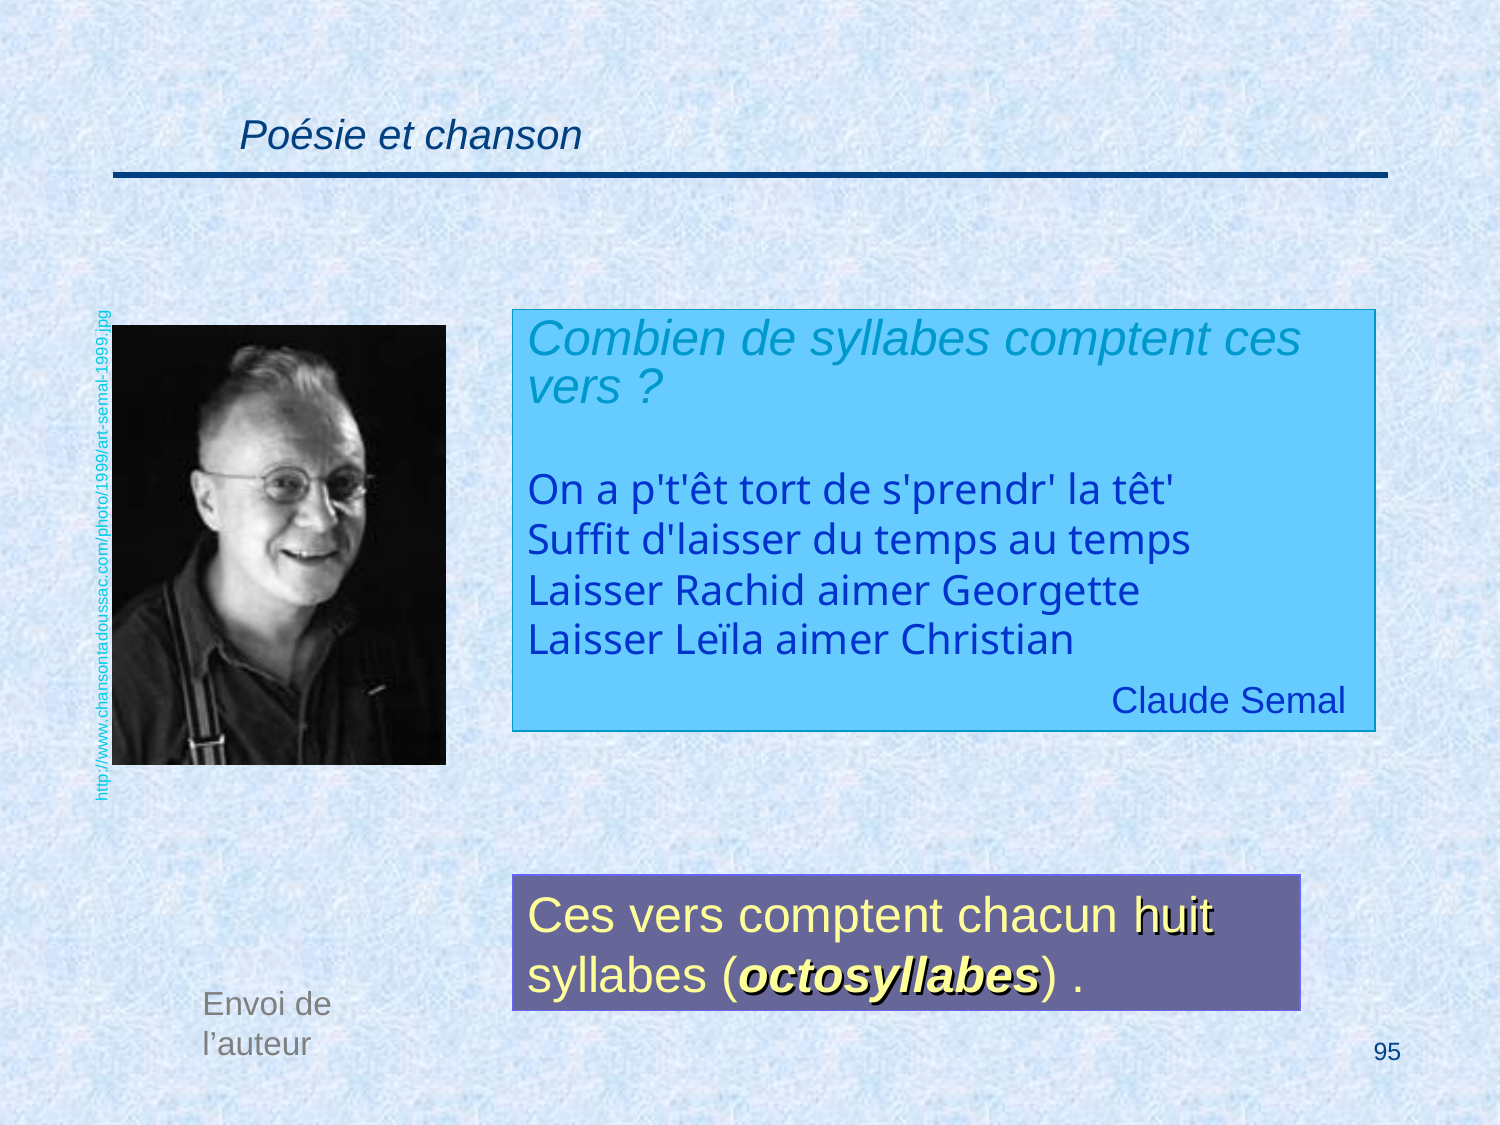

Poésie et chanson
http://www.chansontadoussac.com/photo/1999/art-semal-1999.jpg
Combien de syllabes comptent ces vers ?
On a p't'êt tort de s'prendr' la têt'
Suffit d'laisser du temps au temps
Laisser Rachid aimer Georgette
Laisser Leïla aimer Christian
Claude Semal
Ces vers comptent chacun huit syllabes (octosyllabes) .
Envoi de l’auteur
95